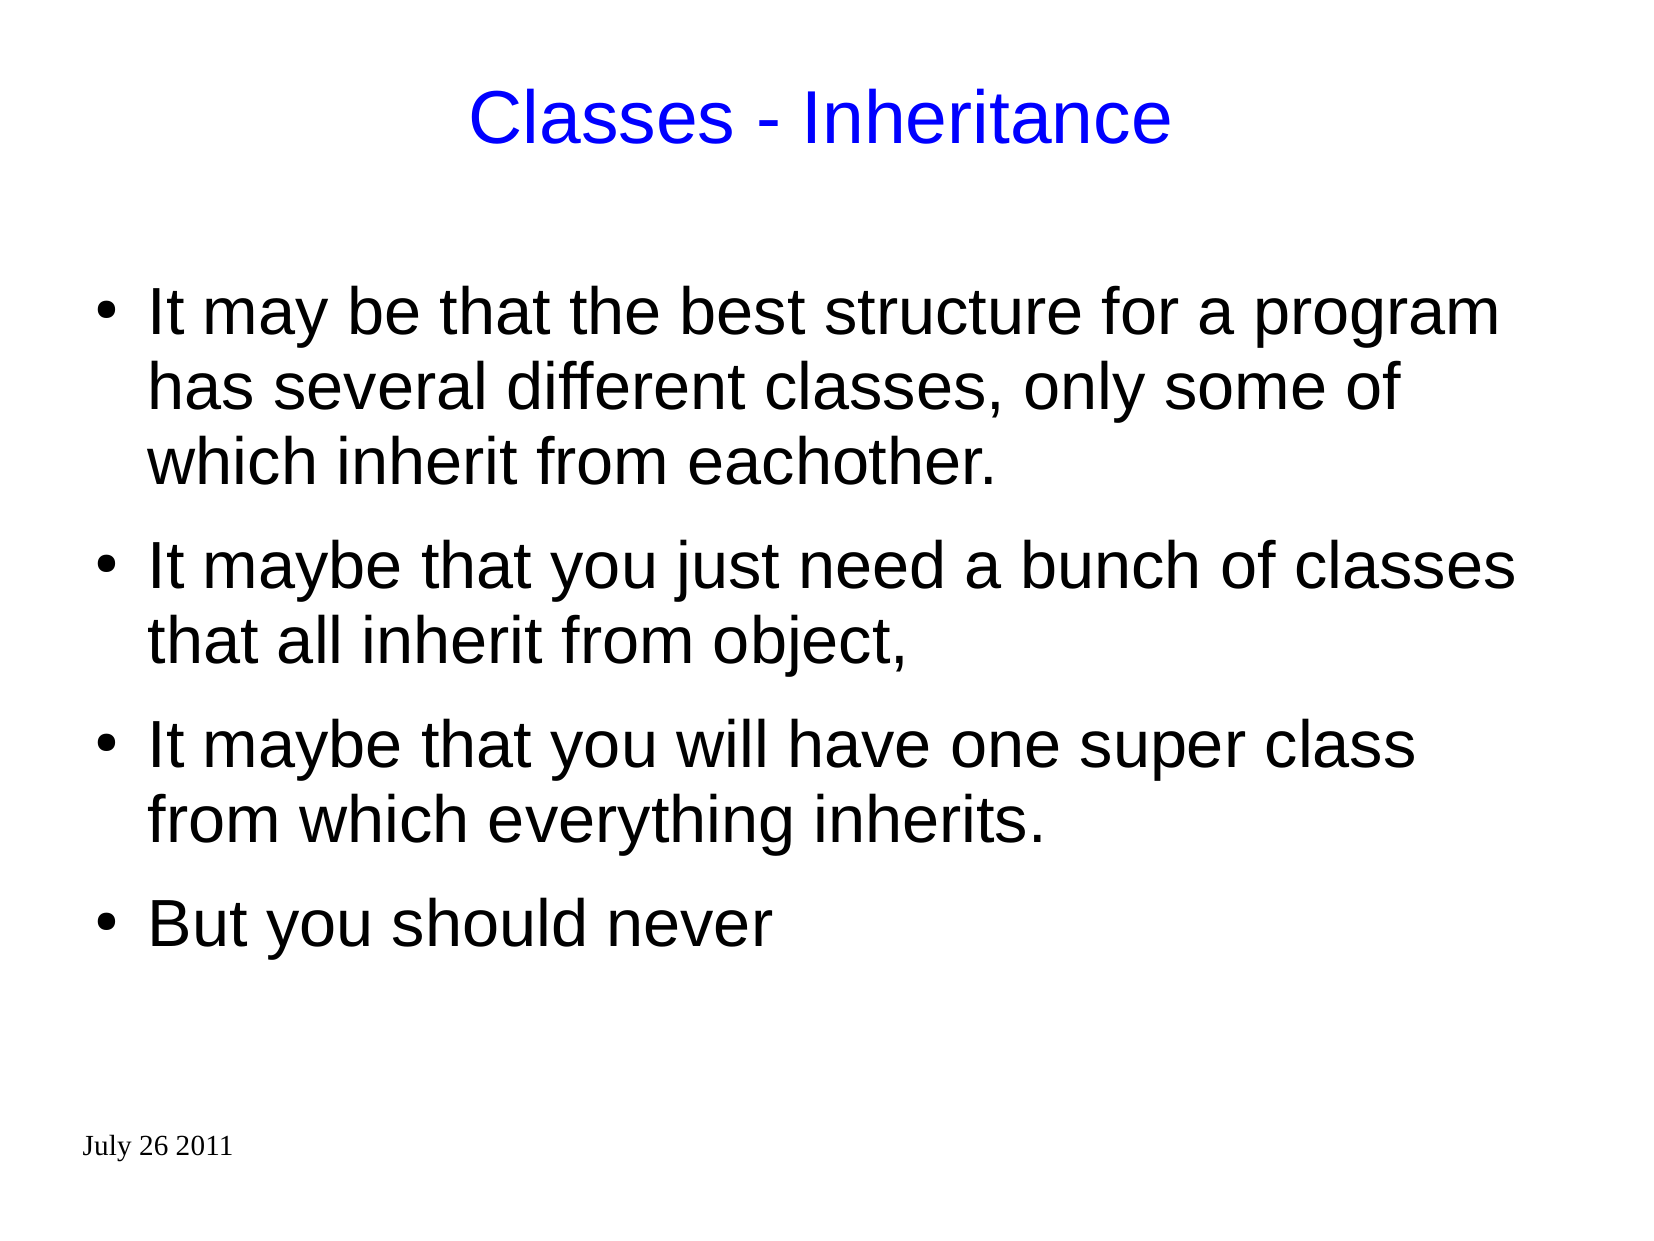

# Classes - Inheritance
It may be that the best structure for a program has several different classes, only some of which inherit from eachother.
It maybe that you just need a bunch of classes that all inherit from object,
It maybe that you will have one super class from which everything inherits.
But you should never
July 26 2011